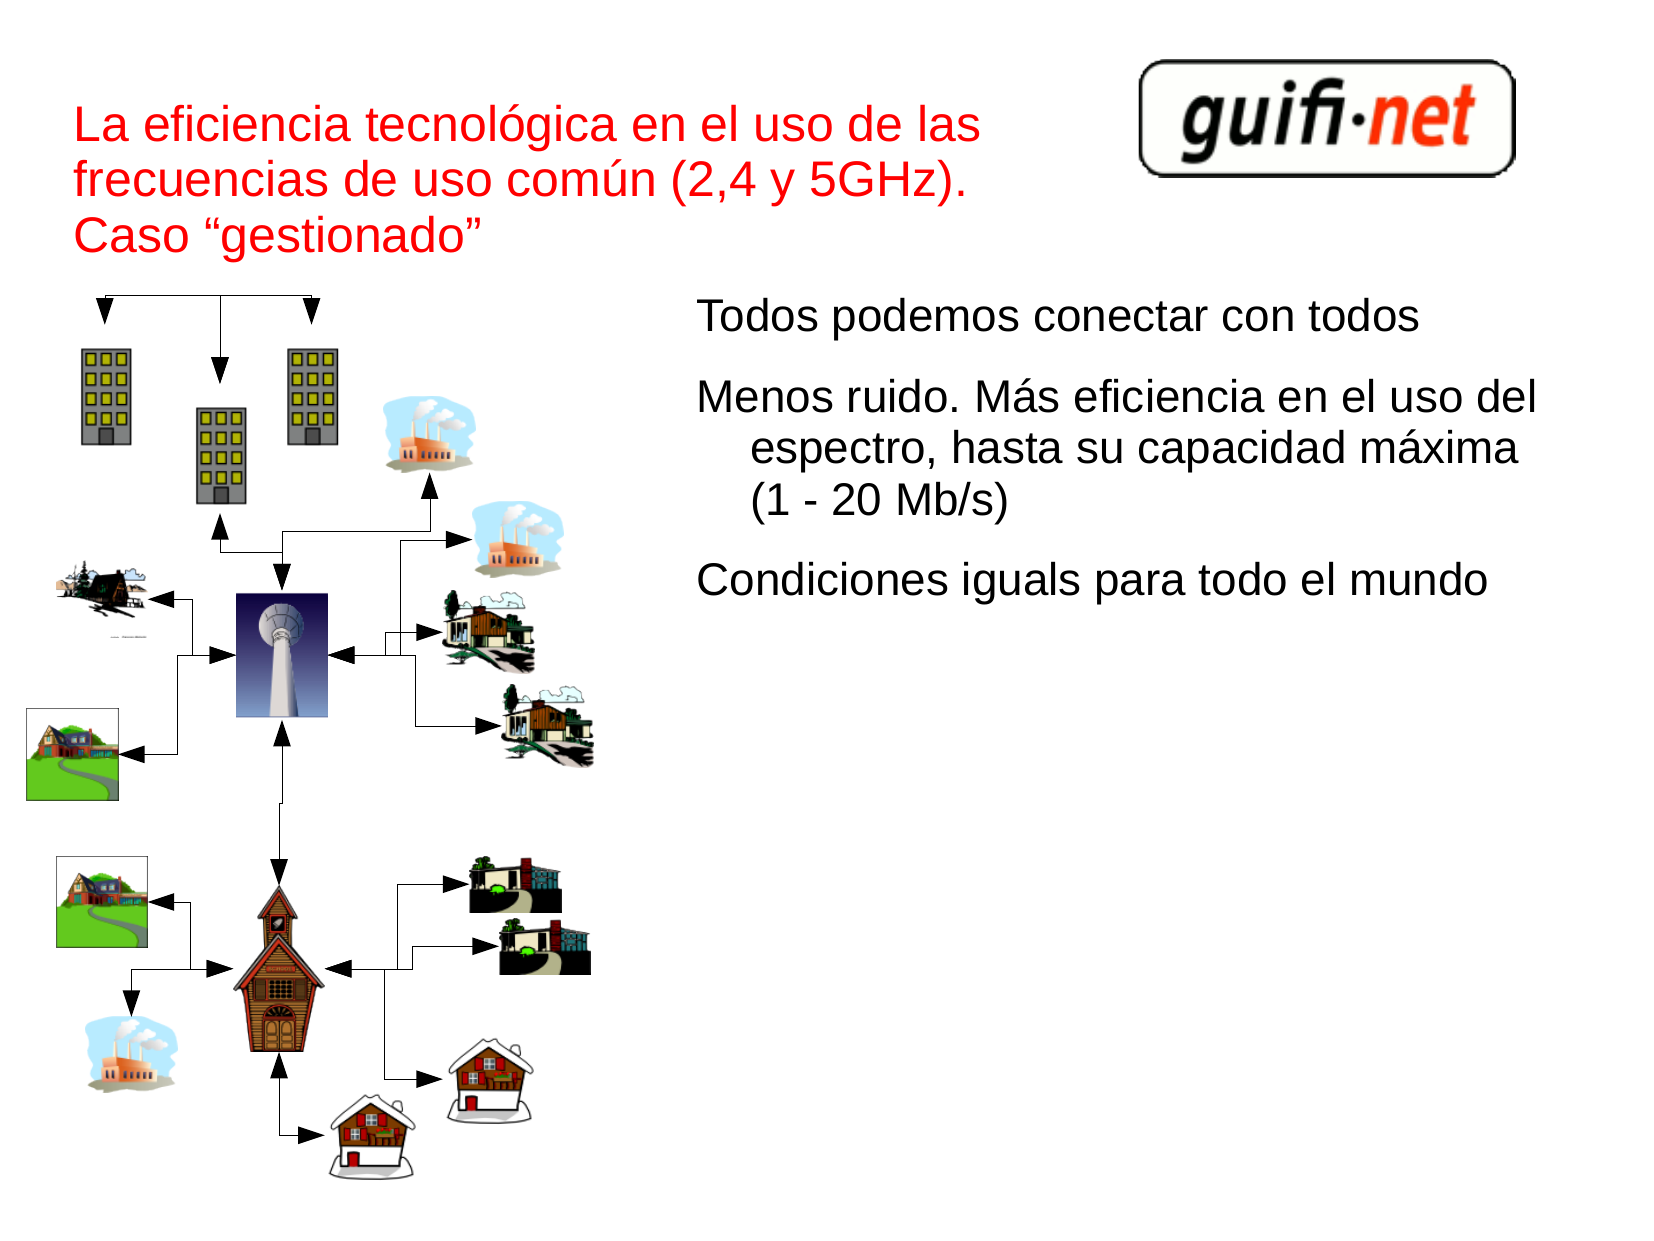

La eficiencia tecnológica en el uso de las frecuencias de uso común (2,4 y 5GHz). Caso “gestionado”
# Todos podemos conectar con todos
Menos ruido. Más eficiencia en el uso del espectro, hasta su capacidad máxima (1 - 20 Mb/s)
Condiciones iguals para todo el mundo